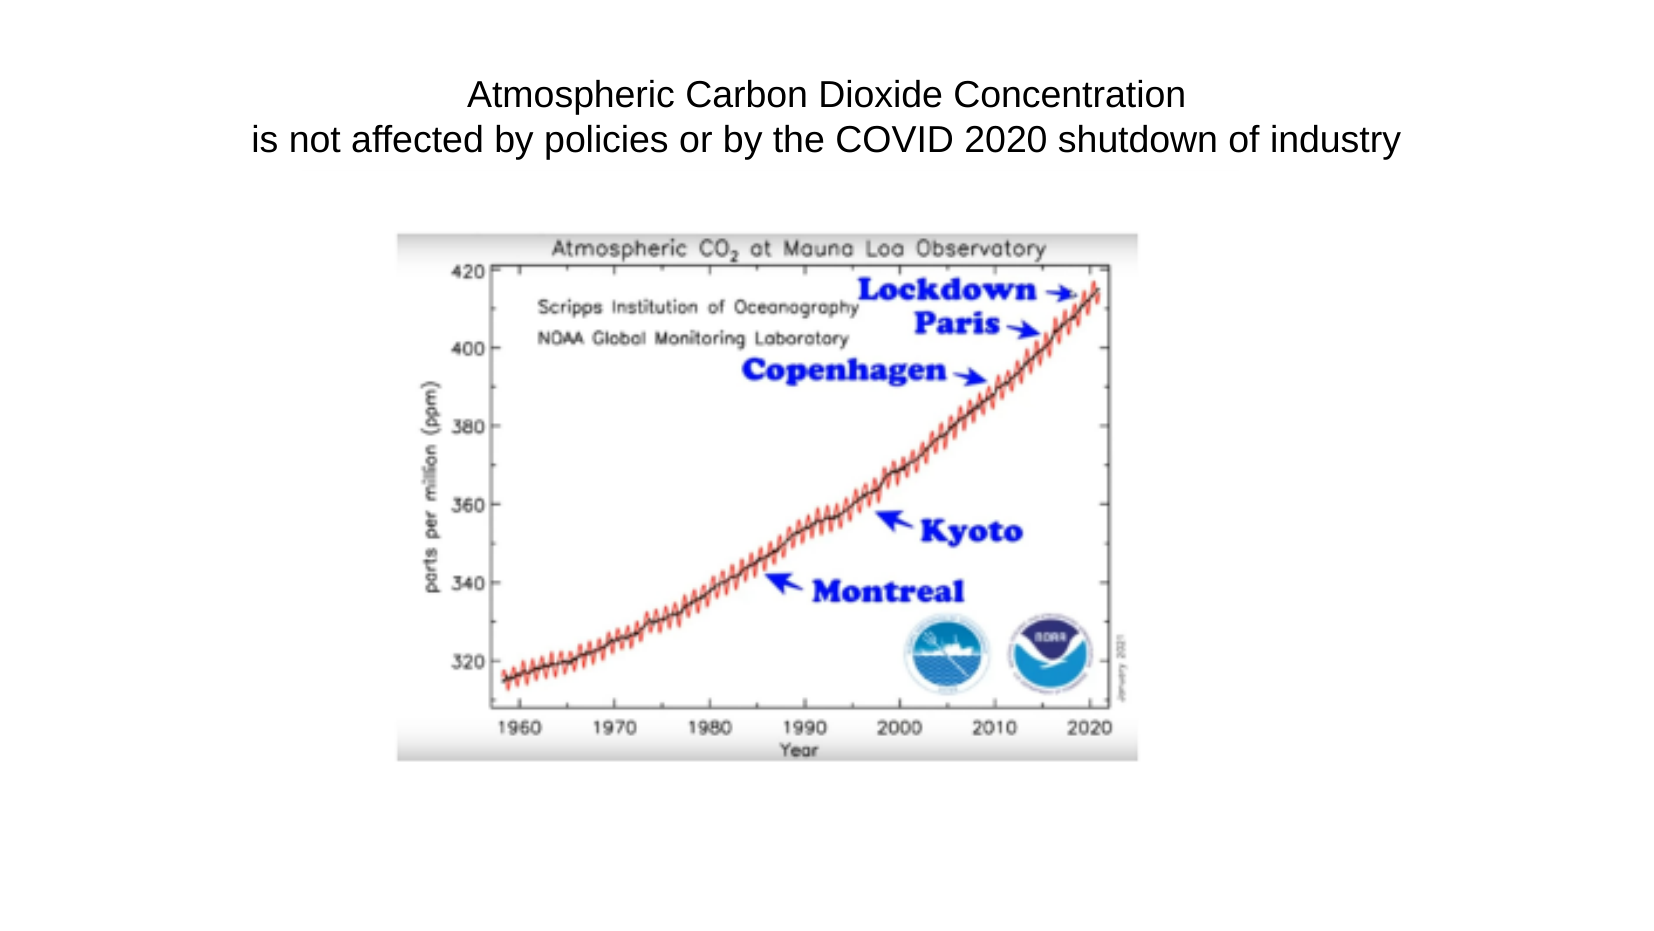

Atmospheric Carbon Dioxide Concentration
is not affected by policies or by the COVID 2020 shutdown of industry